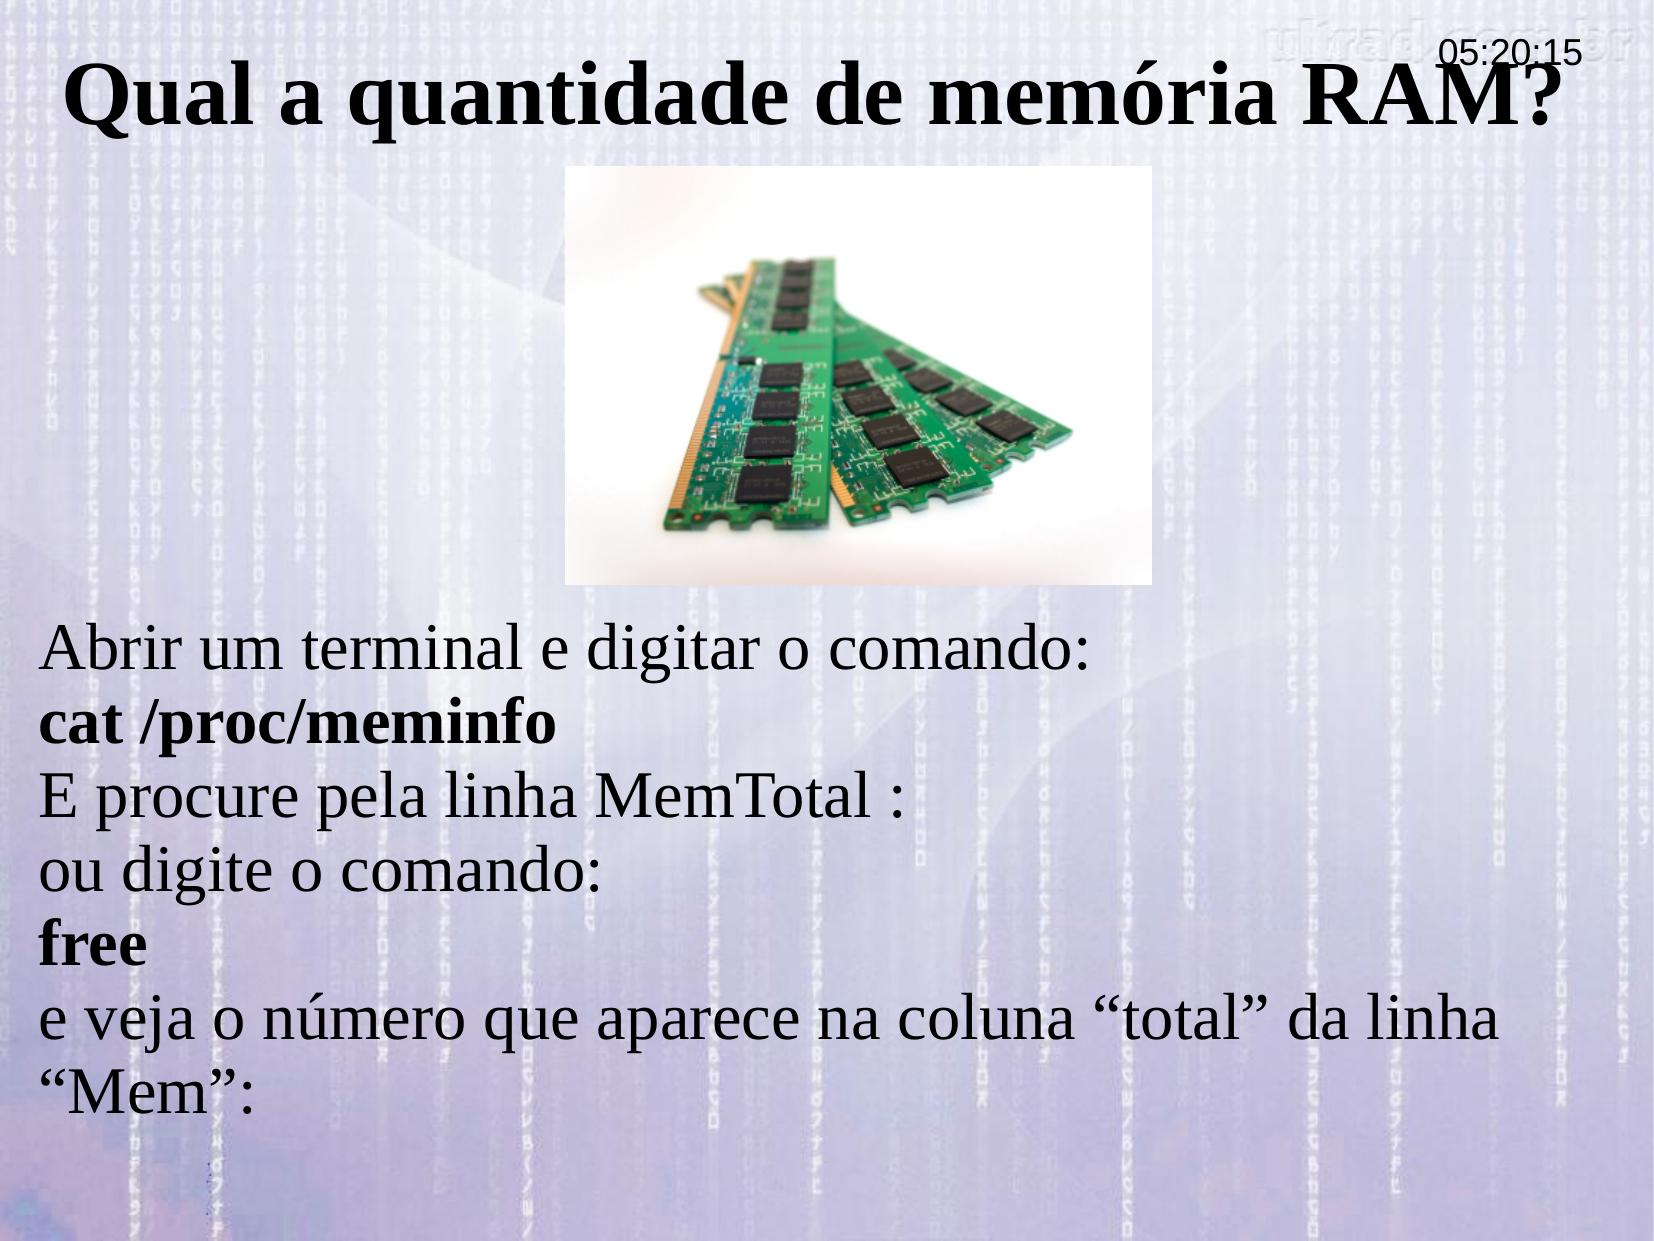

01:59:08
Qual a quantidade de memória RAM?
Abrir um terminal e digitar o comando:
cat /proc/meminfo
E procure pela linha MemTotal :
ou digite o comando:
free
e veja o número que aparece na coluna “total” da linha “Mem”: